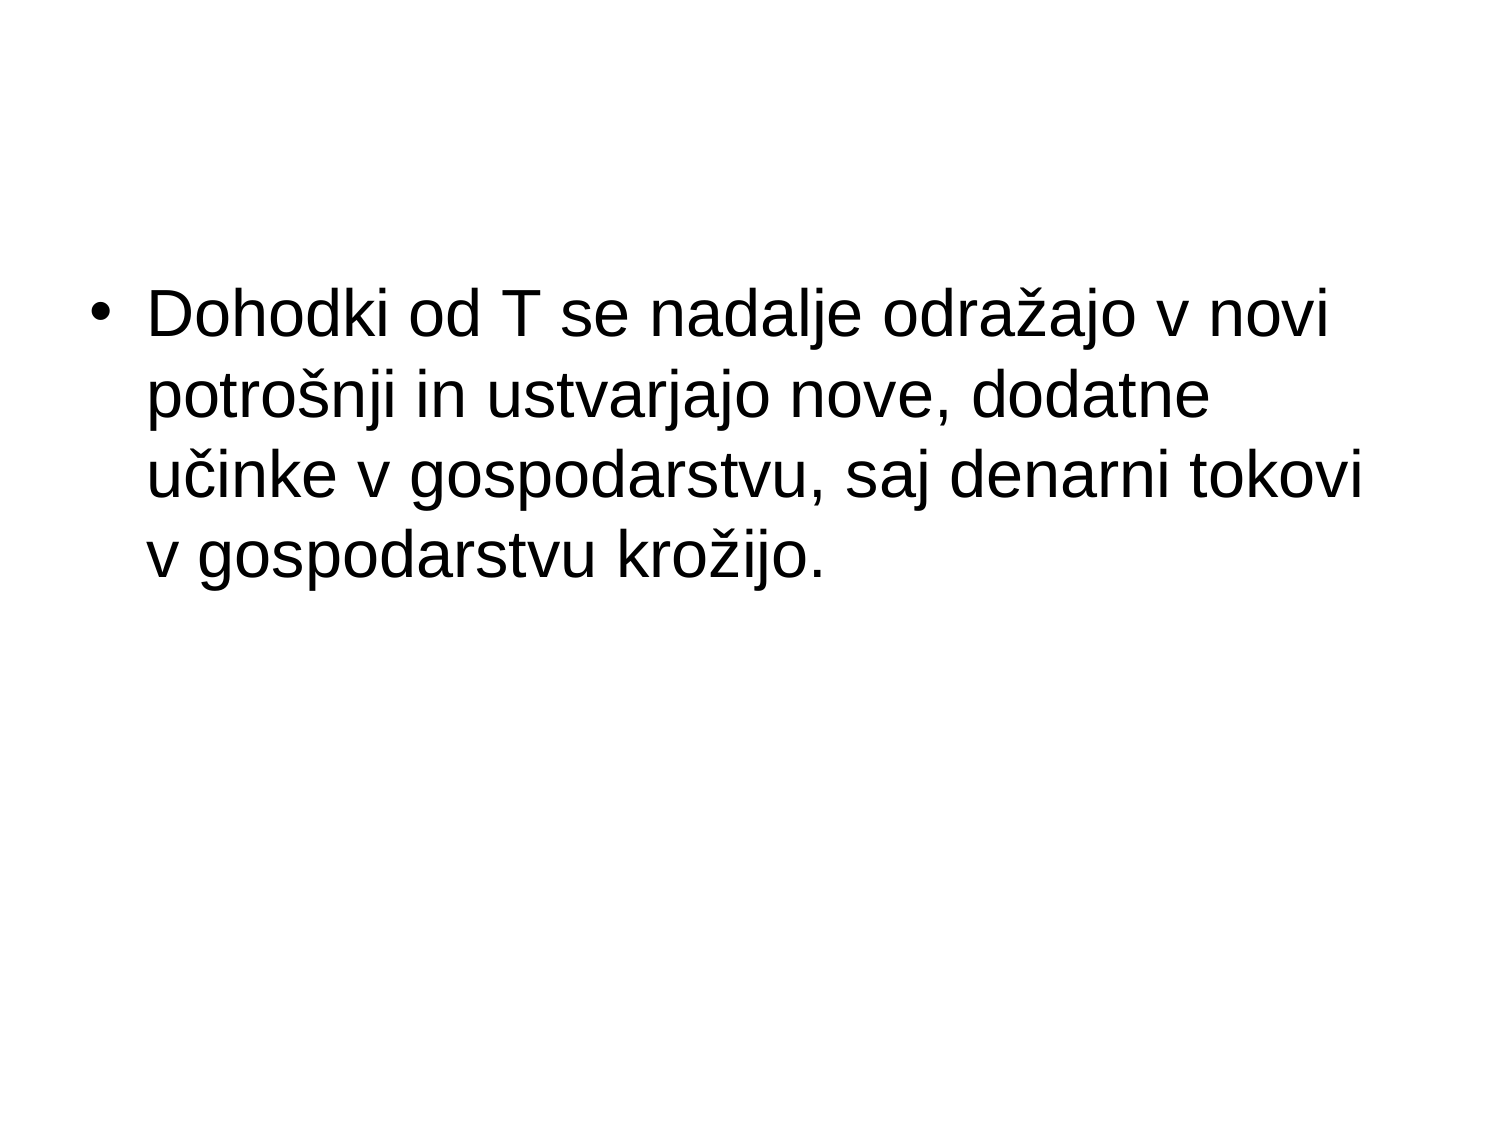

# Dohodki od T se nadalje odražajo v novi potrošnji in ustvarjajo nove, dodatne učinke v gospodarstvu, saj denarni tokovi v gospodarstvu krožijo.